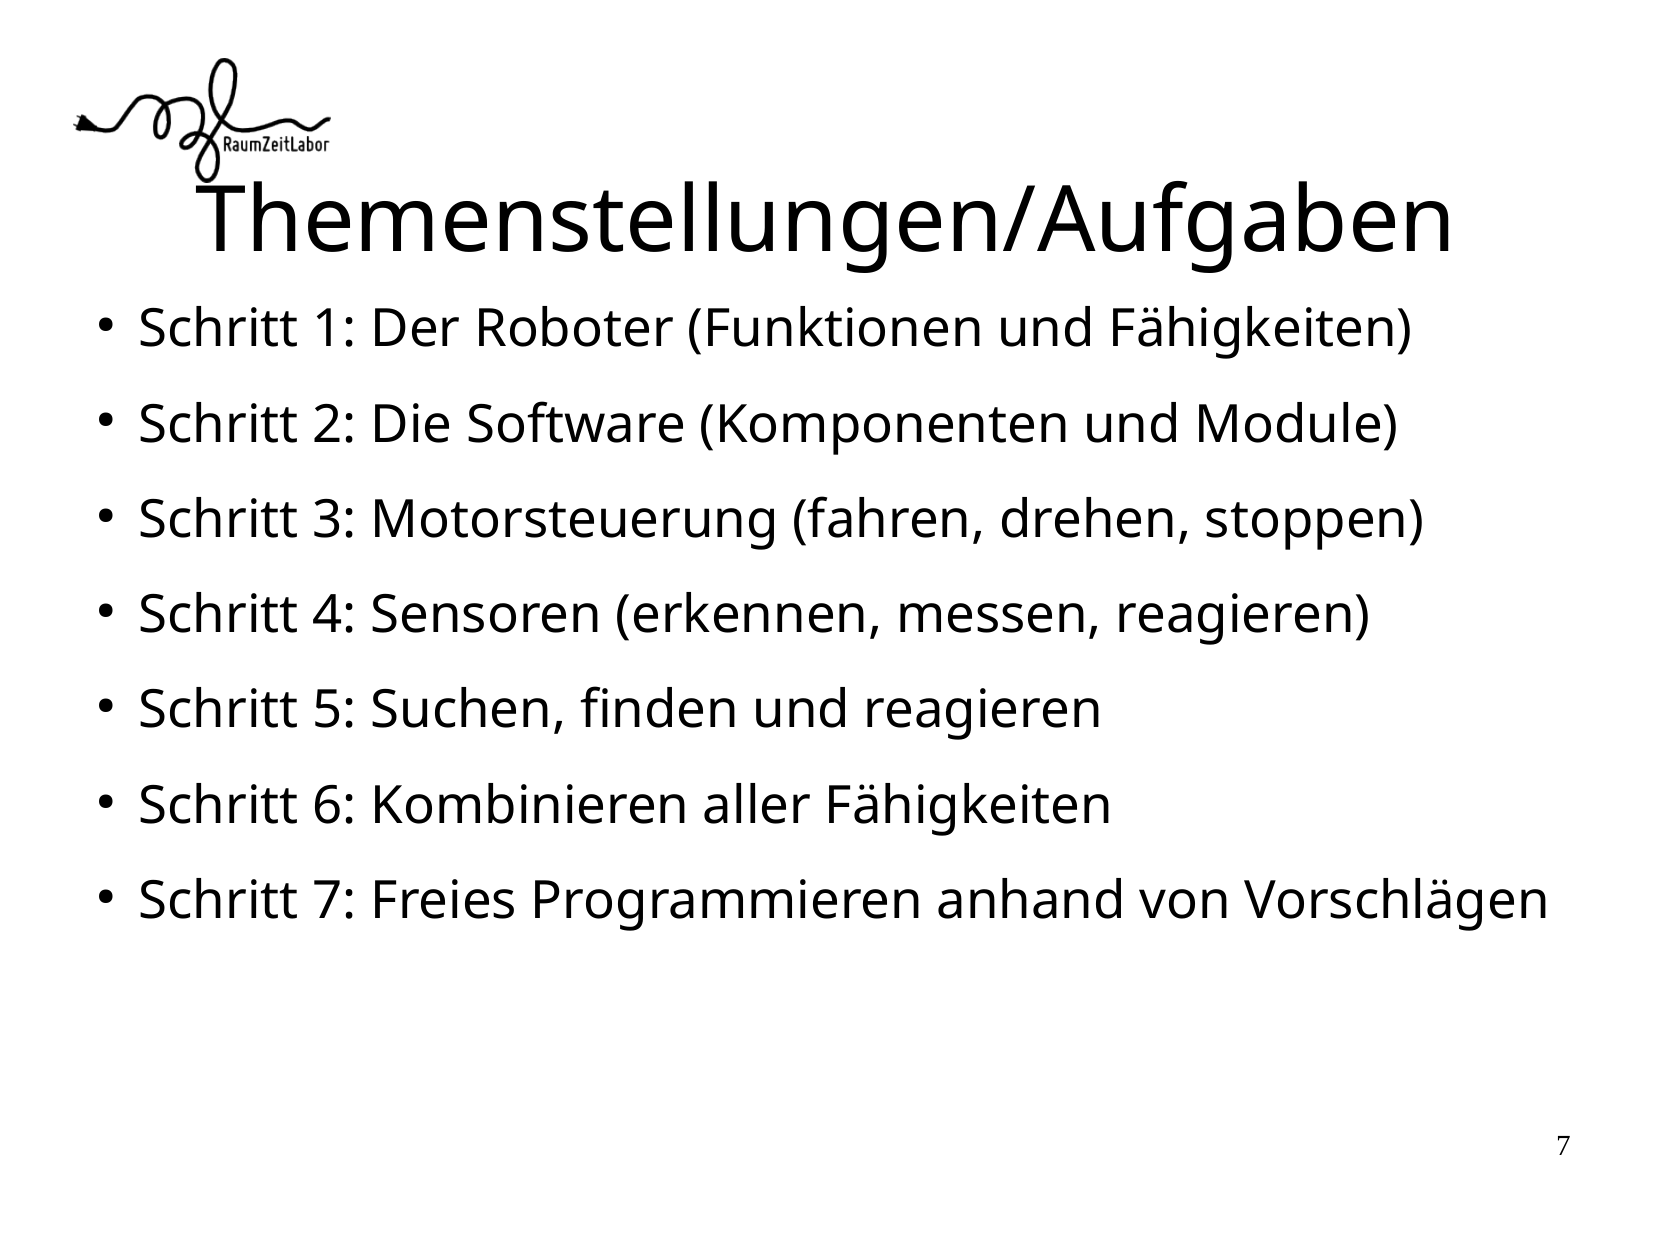

# Themenstellungen/Aufgaben
Schritt 1: Der Roboter (Funktionen und Fähigkeiten)
Schritt 2: Die Software (Komponenten und Module)
Schritt 3: Motorsteuerung (fahren, drehen, stoppen)
Schritt 4: Sensoren (erkennen, messen, reagieren)
Schritt 5: Suchen, finden und reagieren
Schritt 6: Kombinieren aller Fähigkeiten
Schritt 7: Freies Programmieren anhand von Vorschlägen
7